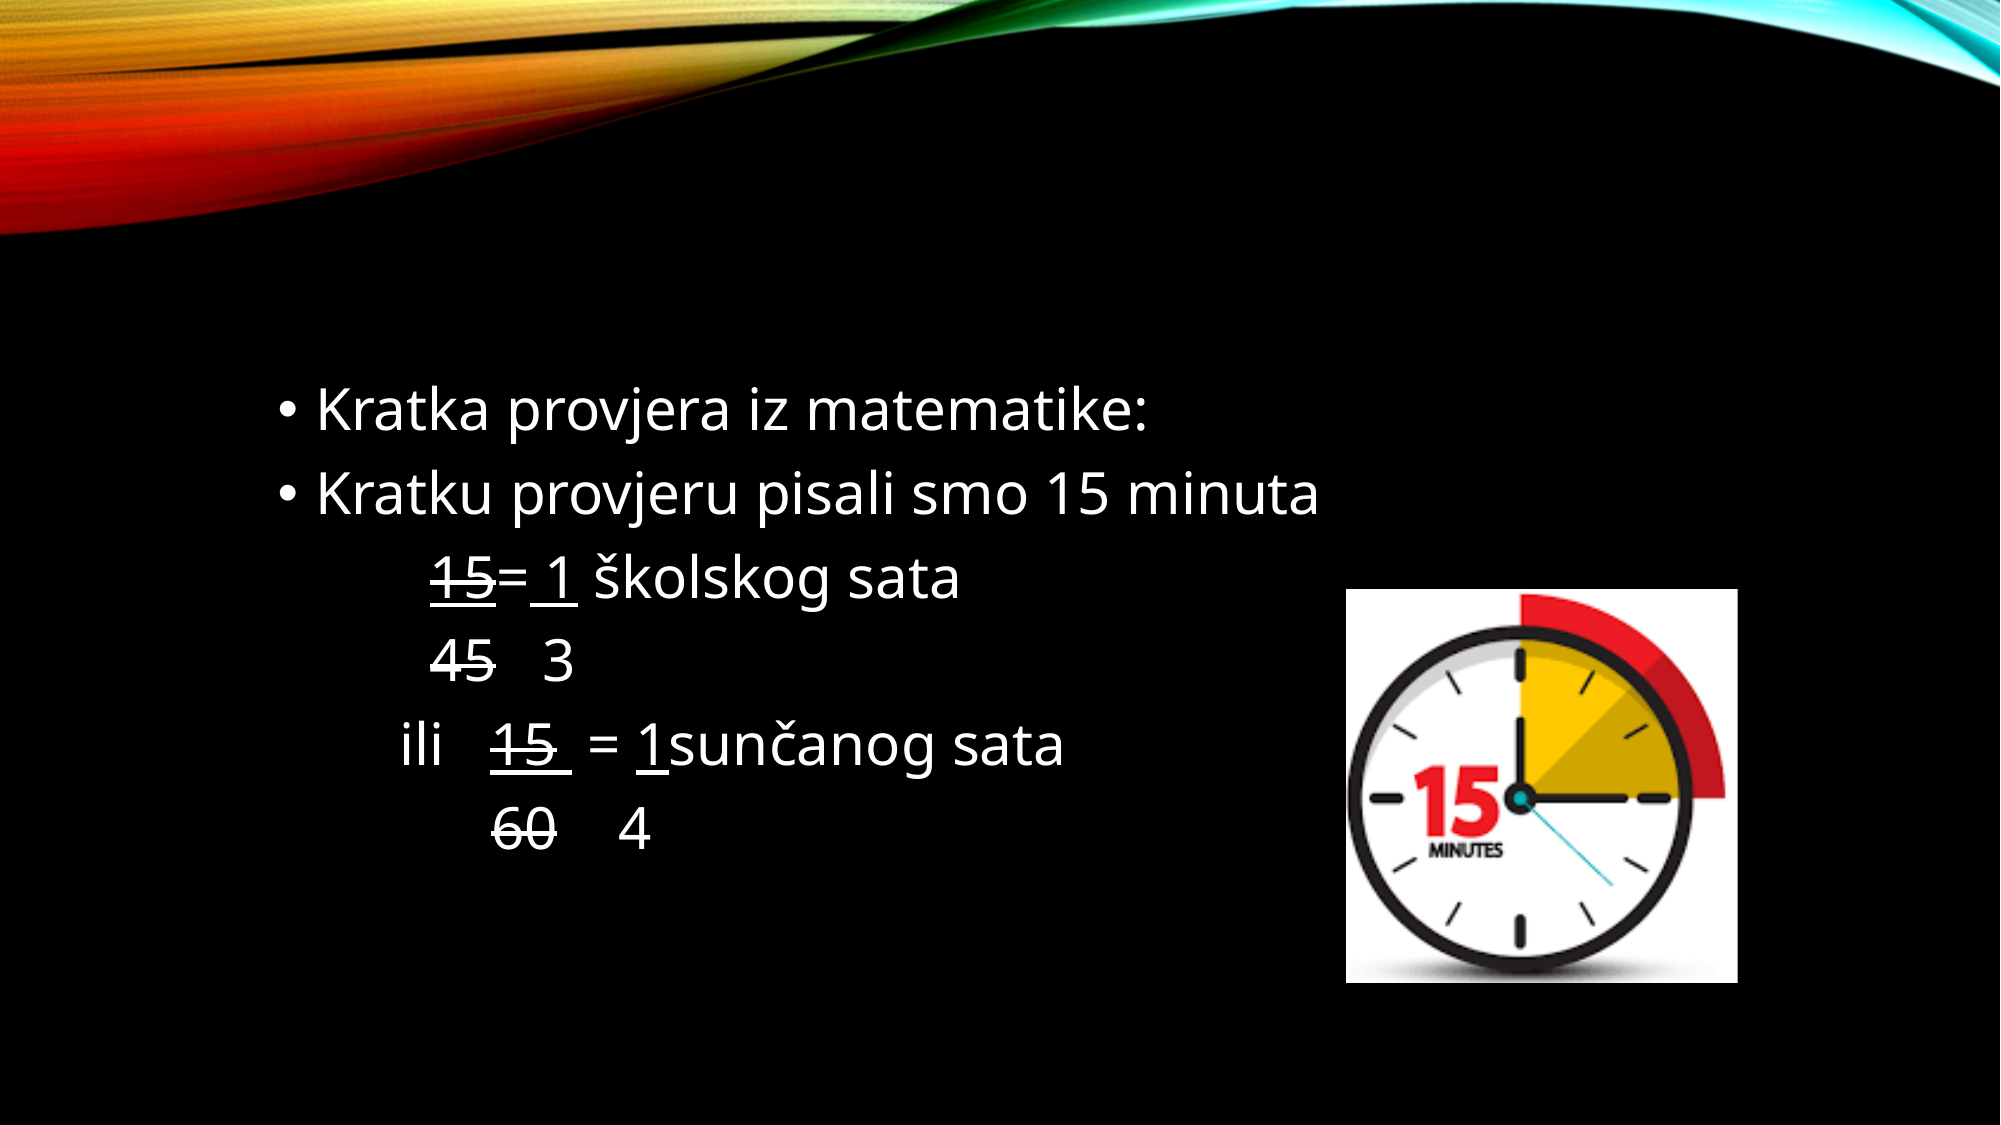

#
Kratka provjera iz matematike:
Kratku provjeru pisali smo 15 minuta
 15= 1 školskog sata
 45 3
 ili 15 = 1sunčanog sata
 60 4